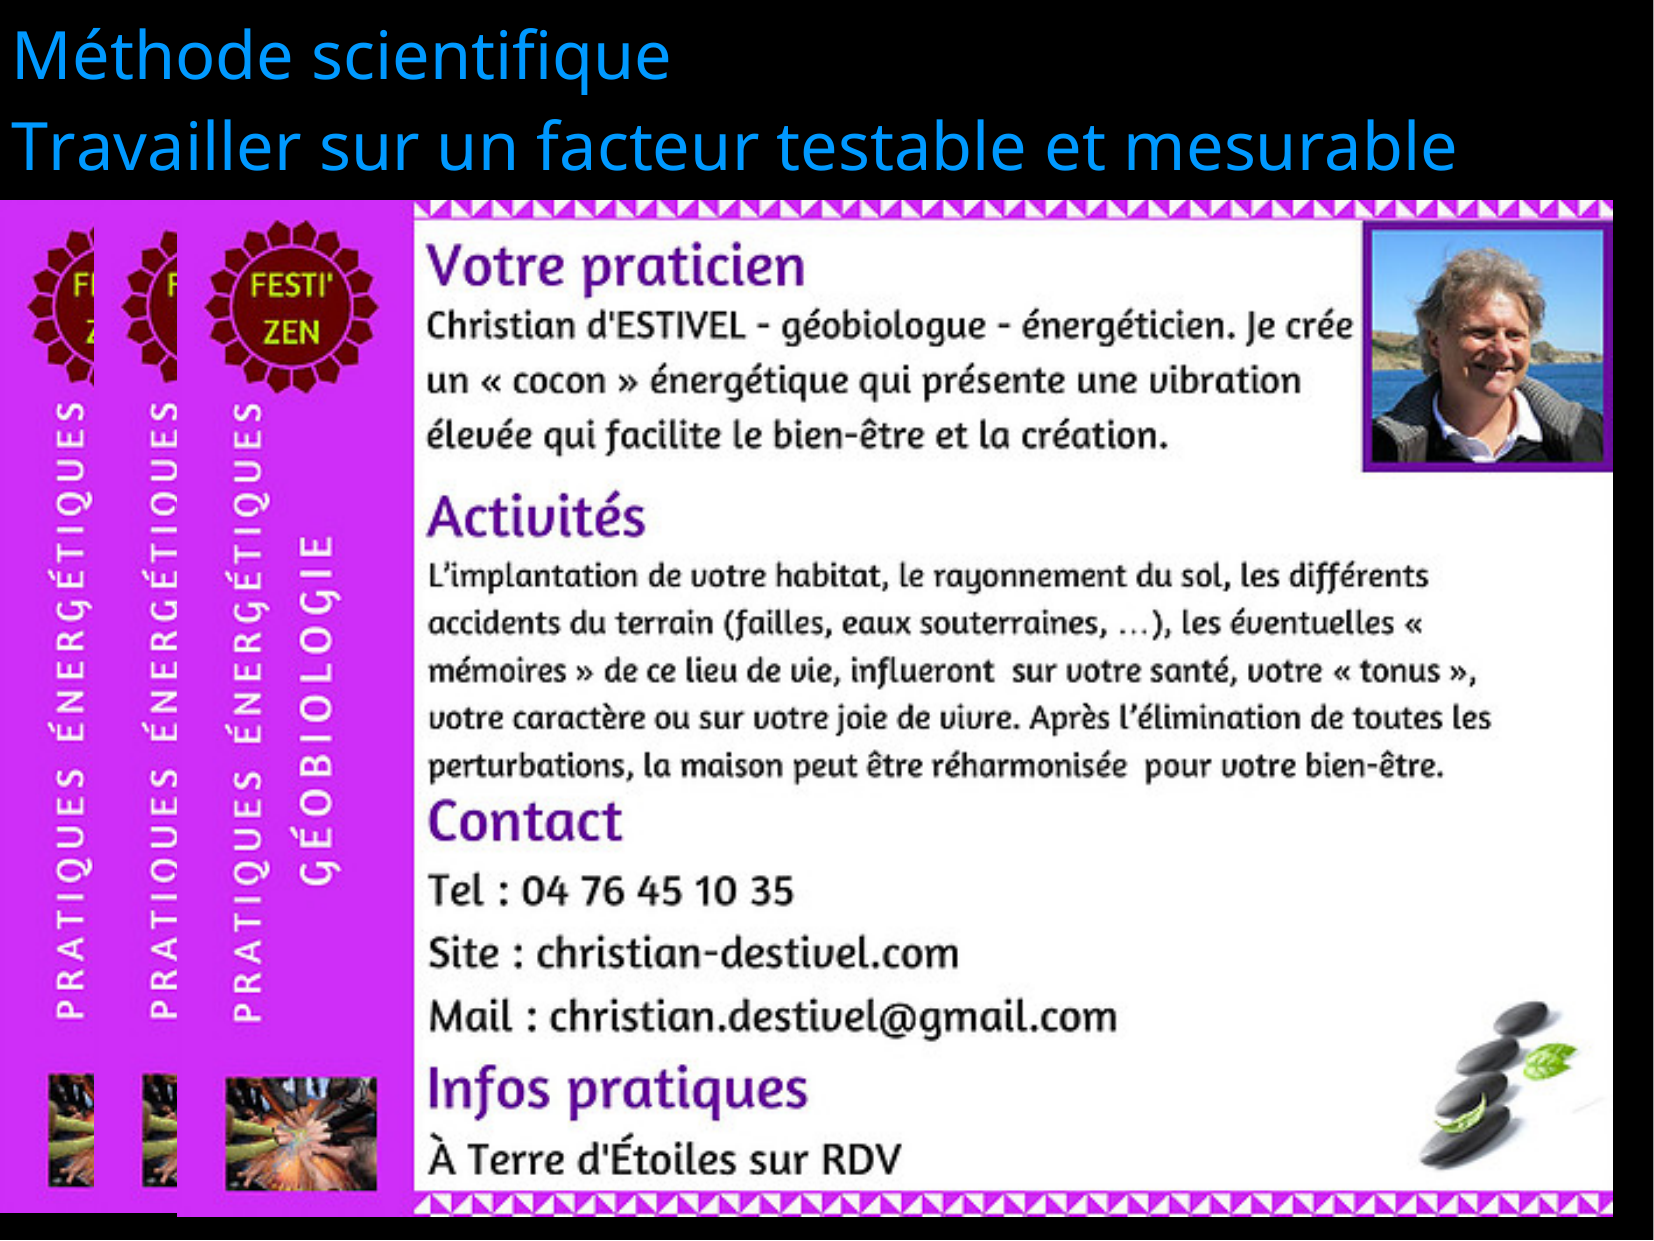

Méthode scientifique
Travailler sur un facteur testable et mesurable